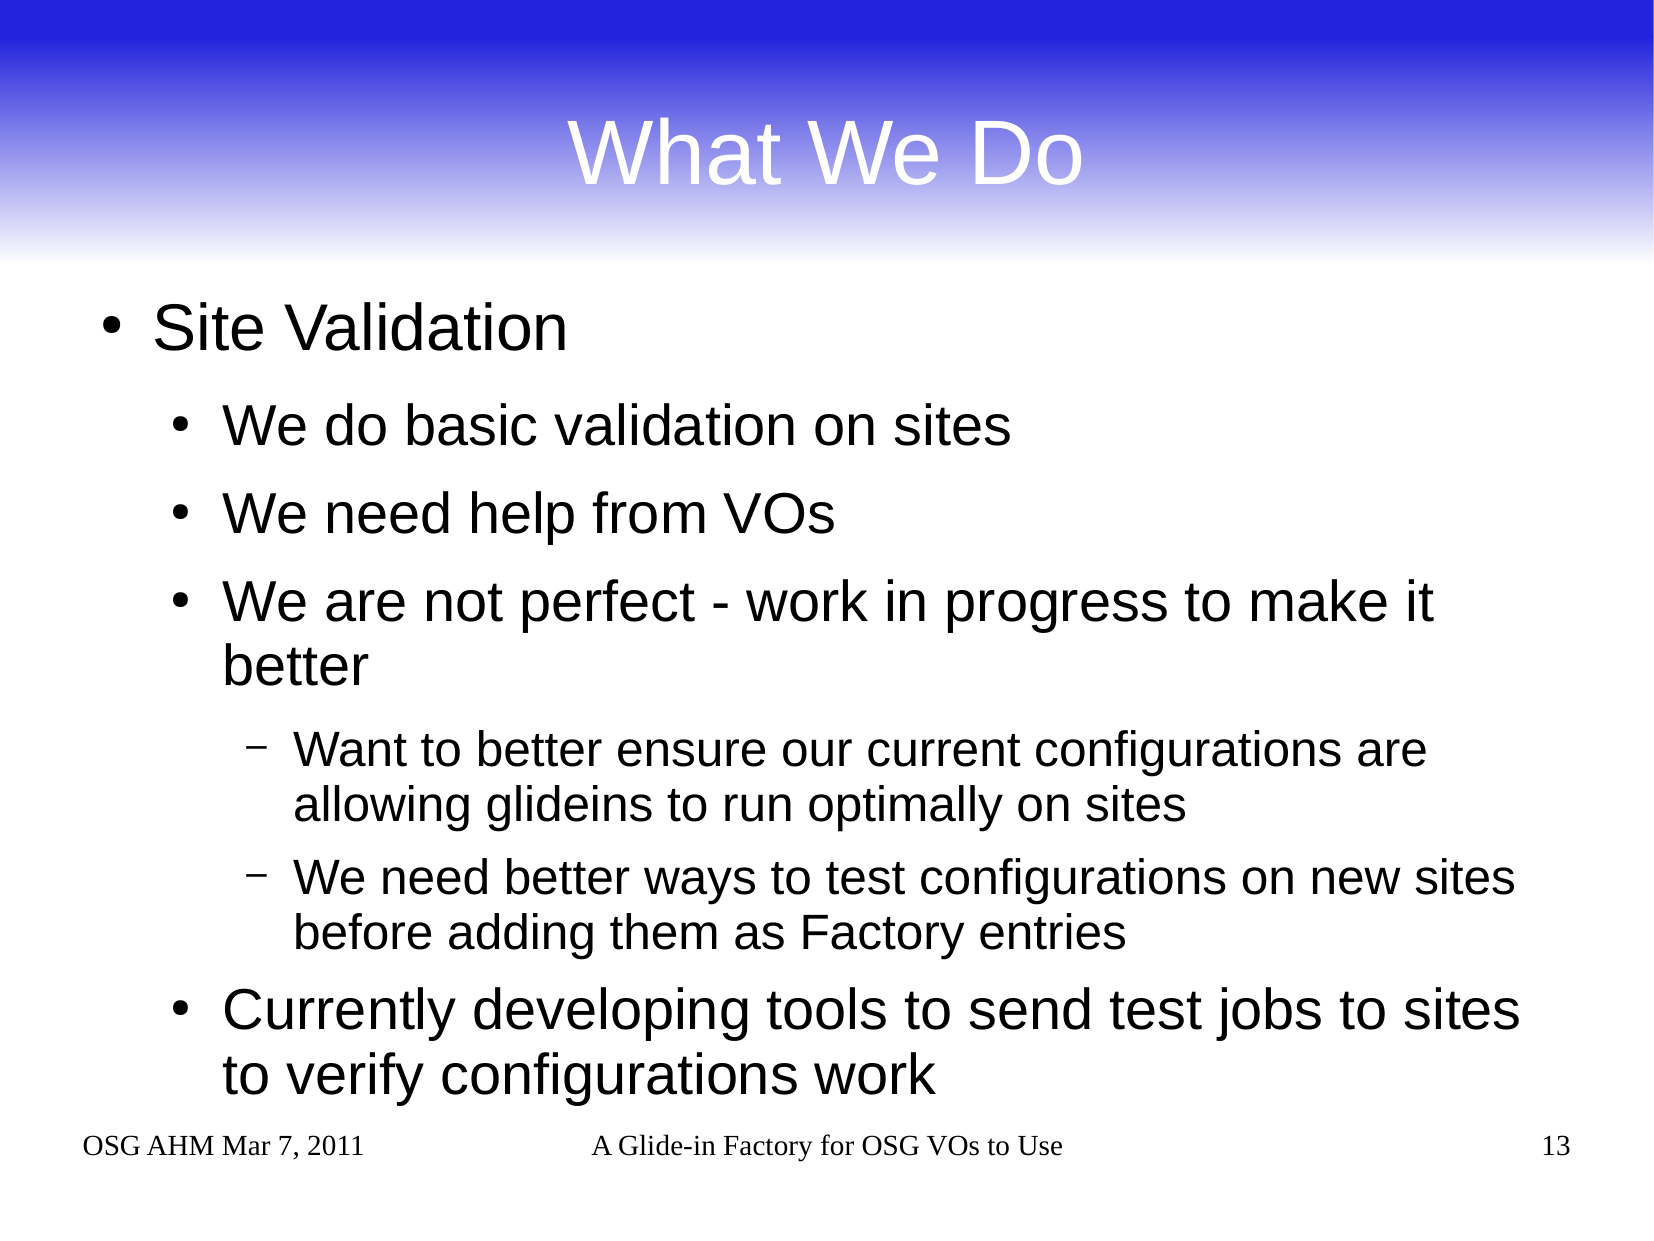

# What We Do
Site Validation
We do basic validation on sites
We need help from VOs
We are not perfect - work in progress to make it better
Want to better ensure our current configurations are allowing glideins to run optimally on sites
We need better ways to test configurations on new sites before adding them as Factory entries
Currently developing tools to send test jobs to sites to verify configurations work
OSG AHM Mar 7, 2011
A Glide-in Factory for OSG VOs to Use
13